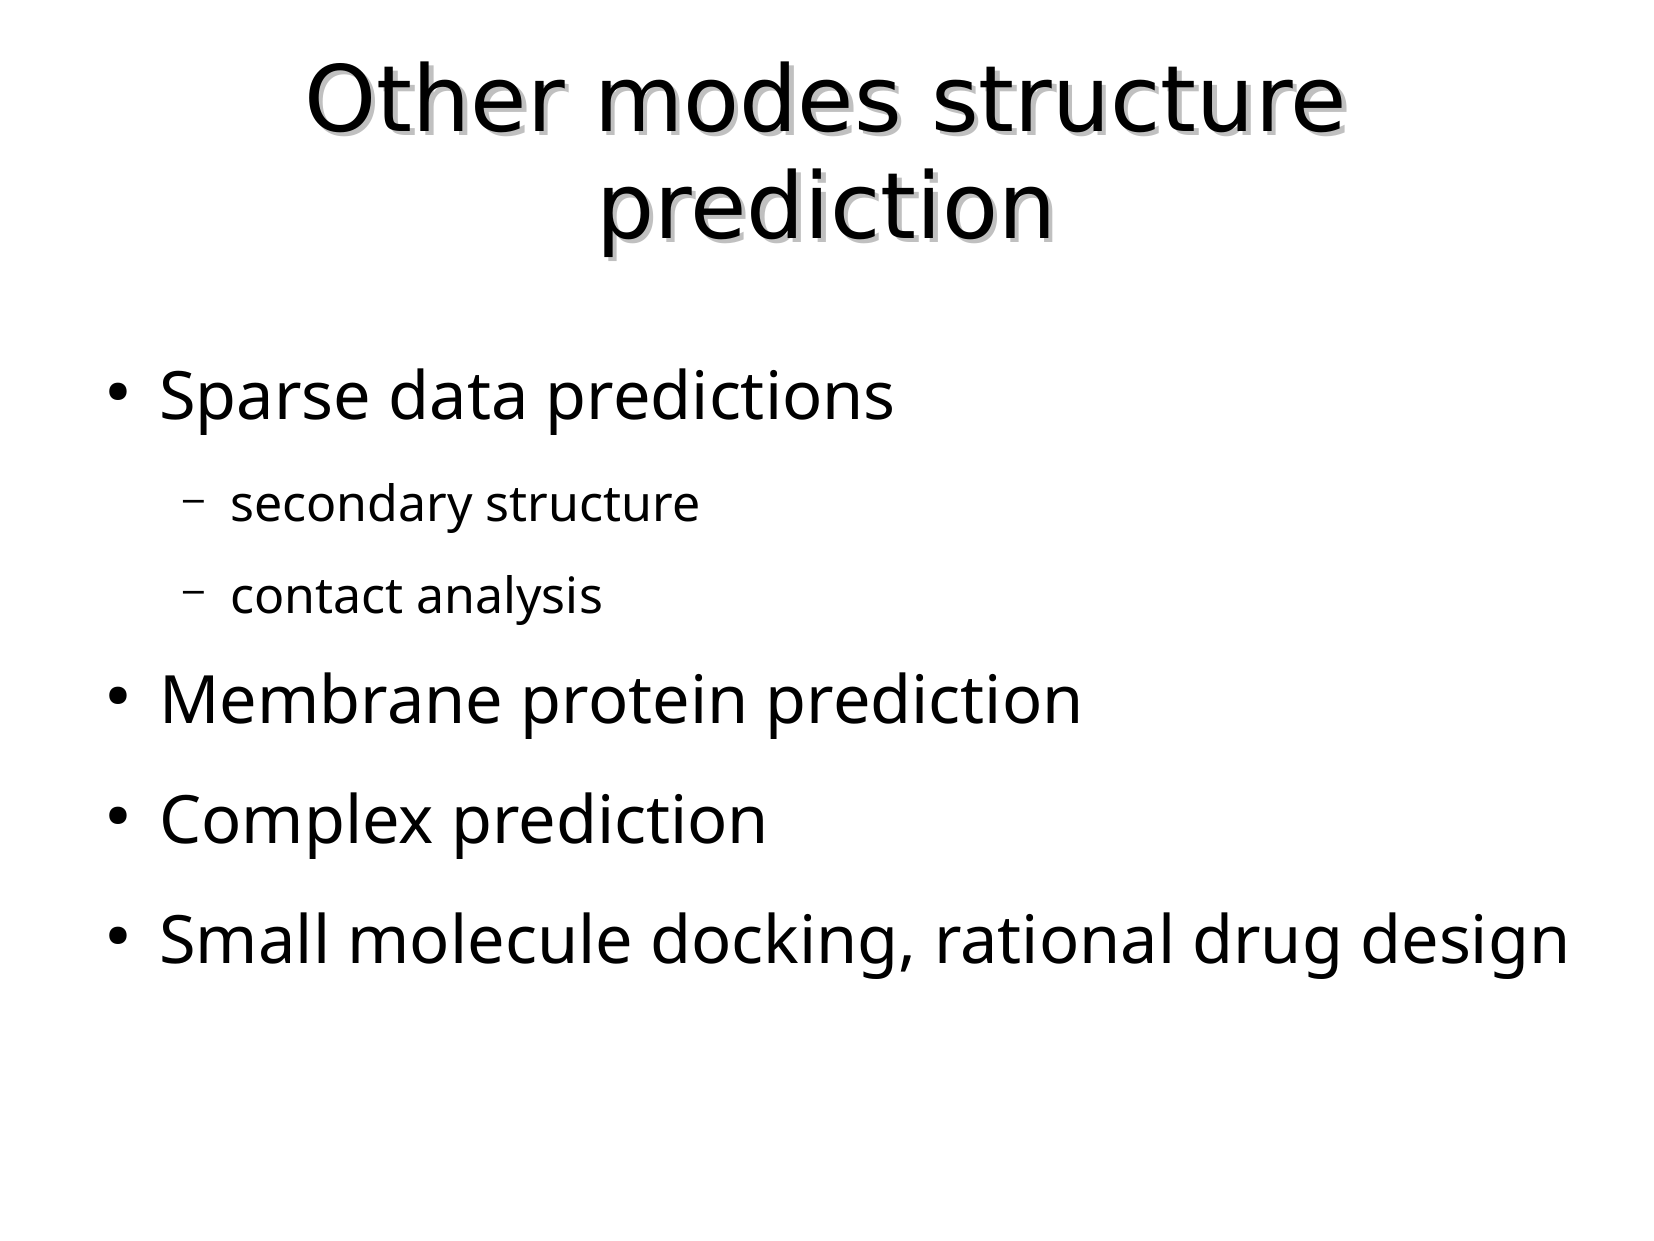

# Other modes structure prediction
Sparse data predictions
secondary structure
contact analysis
Membrane protein prediction
Complex prediction
Small molecule docking, rational drug design